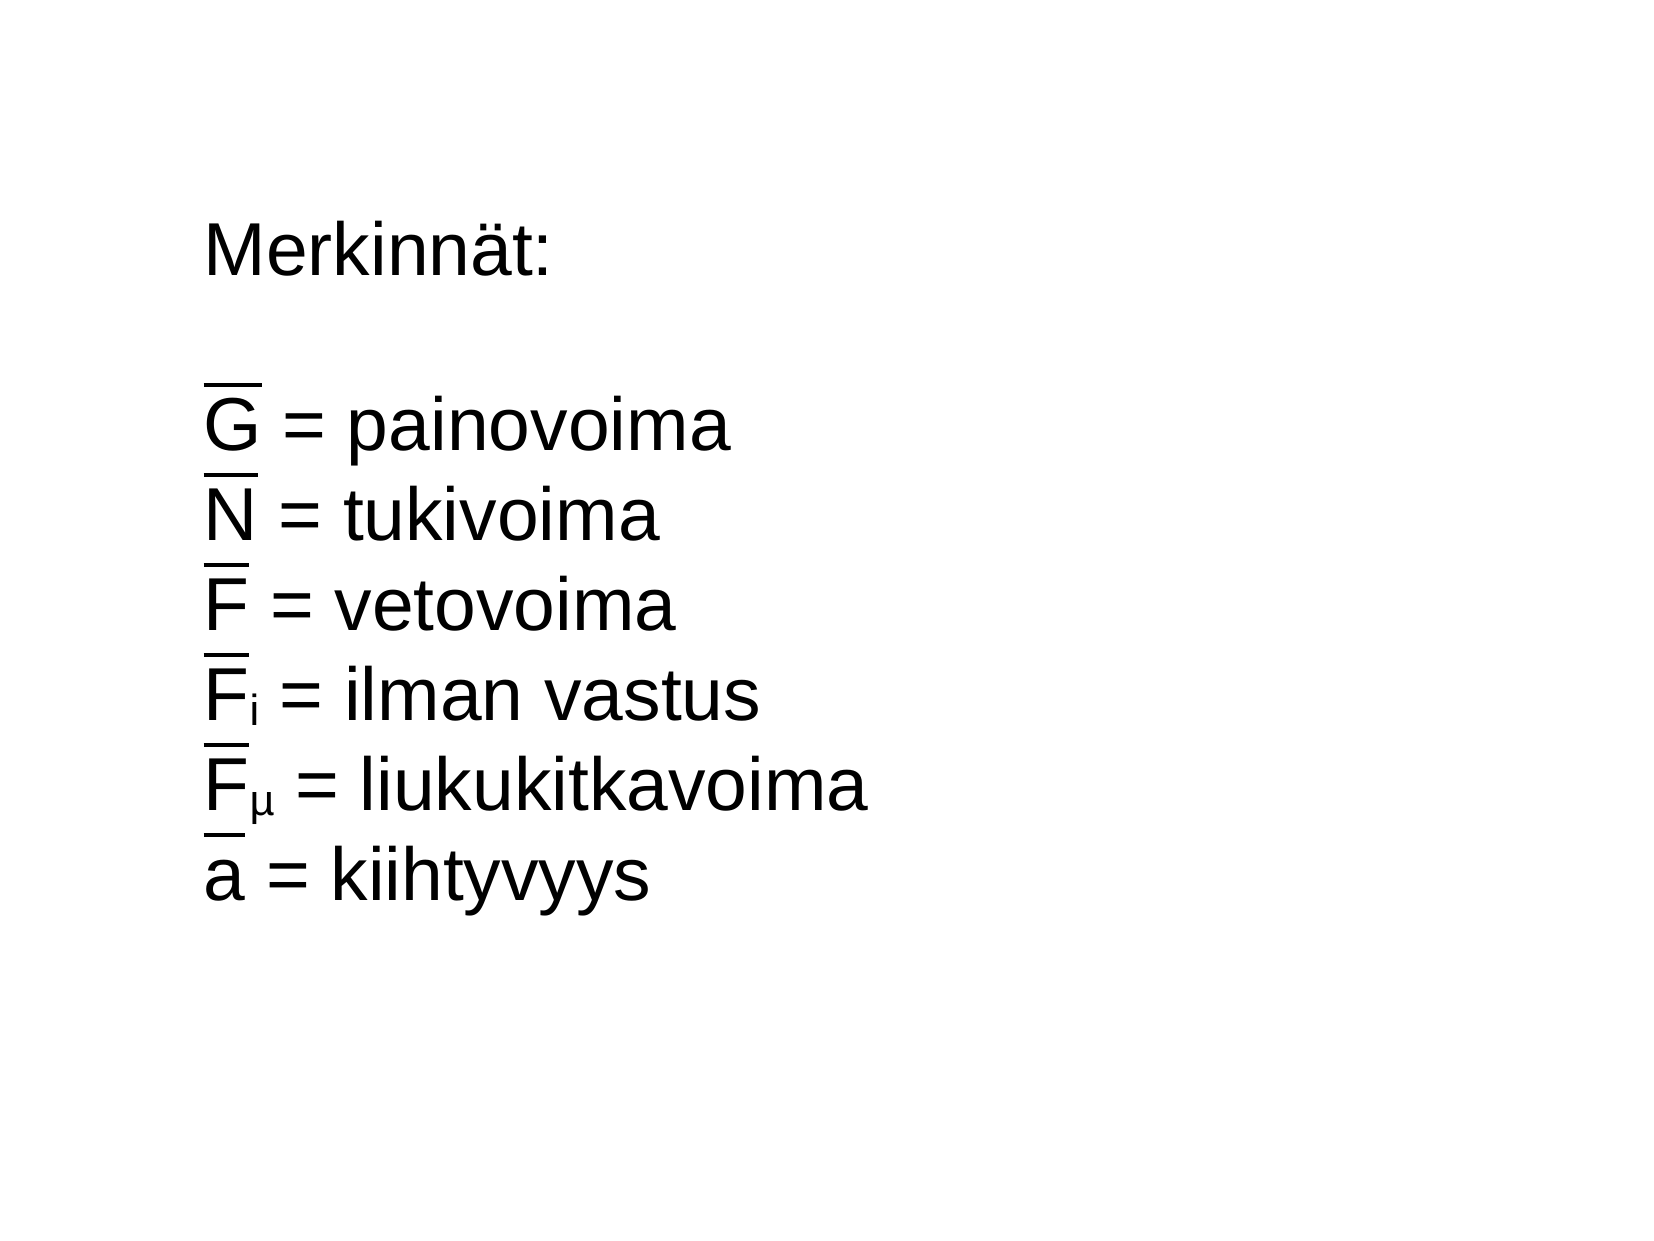

Merkinnät:
G = painovoima
N = tukivoima
F = vetovoima
Fi = ilman vastus
Fµ = liukukitkavoima
a = kiihtyvyys